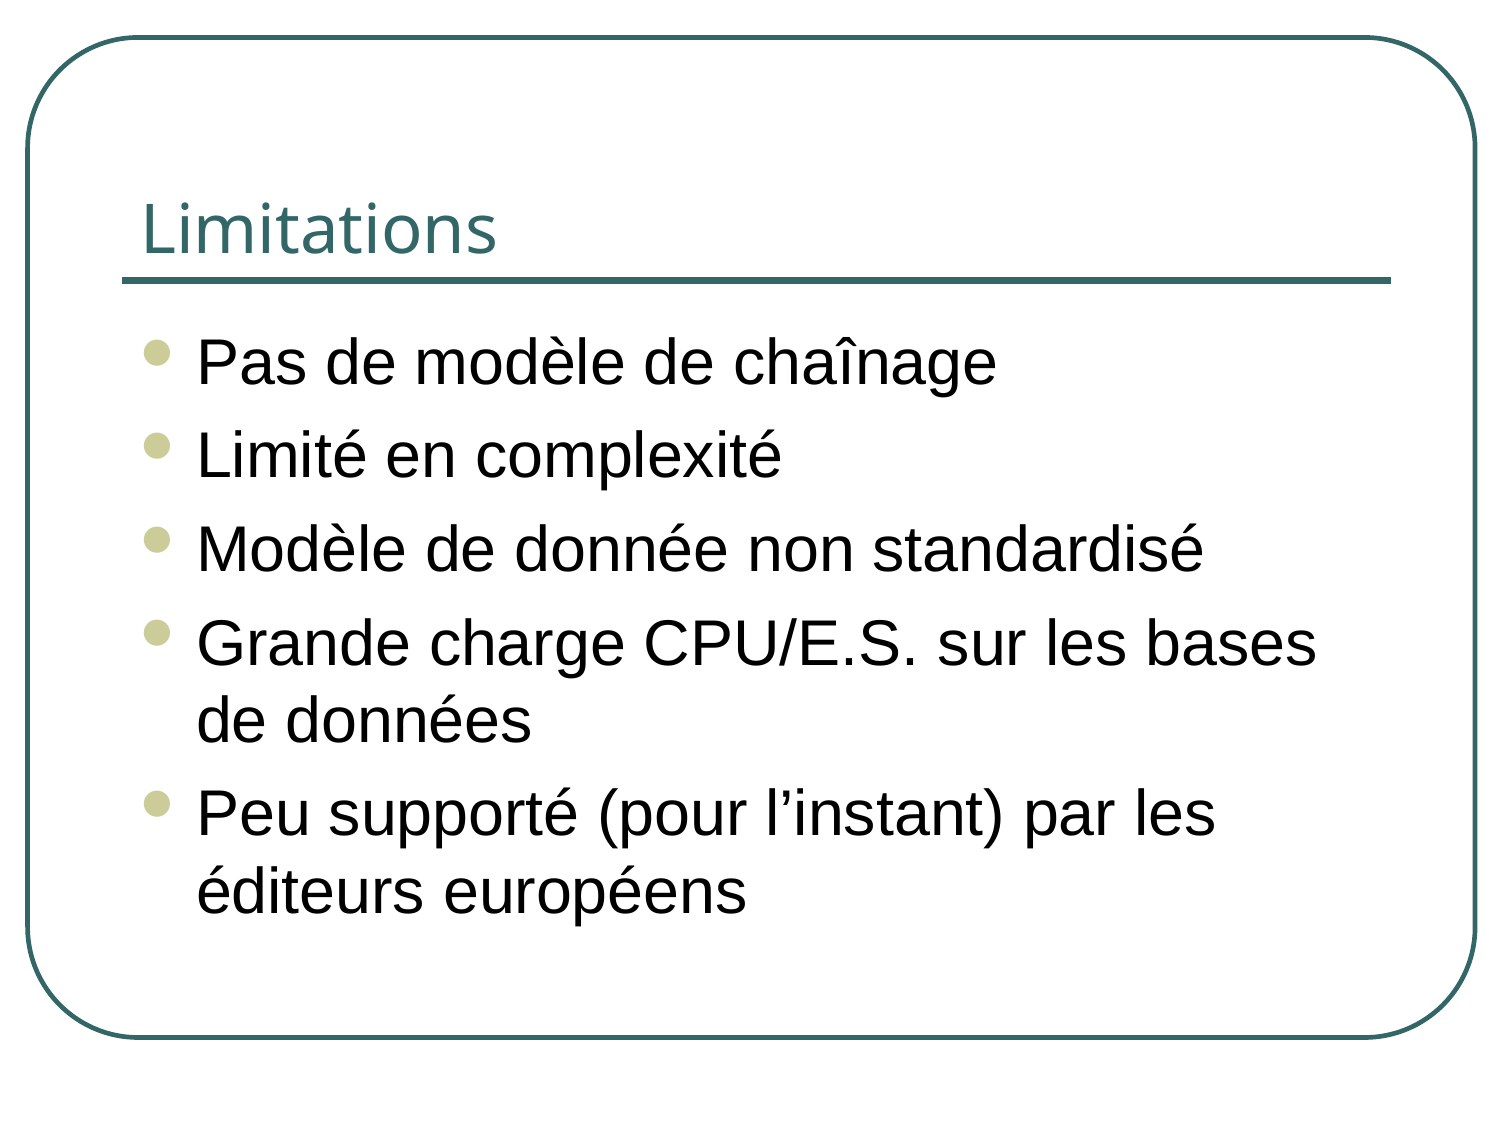

# Limitations
Pas de modèle de chaînage
Limité en complexité
Modèle de donnée non standardisé
Grande charge CPU/E.S. sur les bases de données
Peu supporté (pour l’instant) par les éditeurs européens